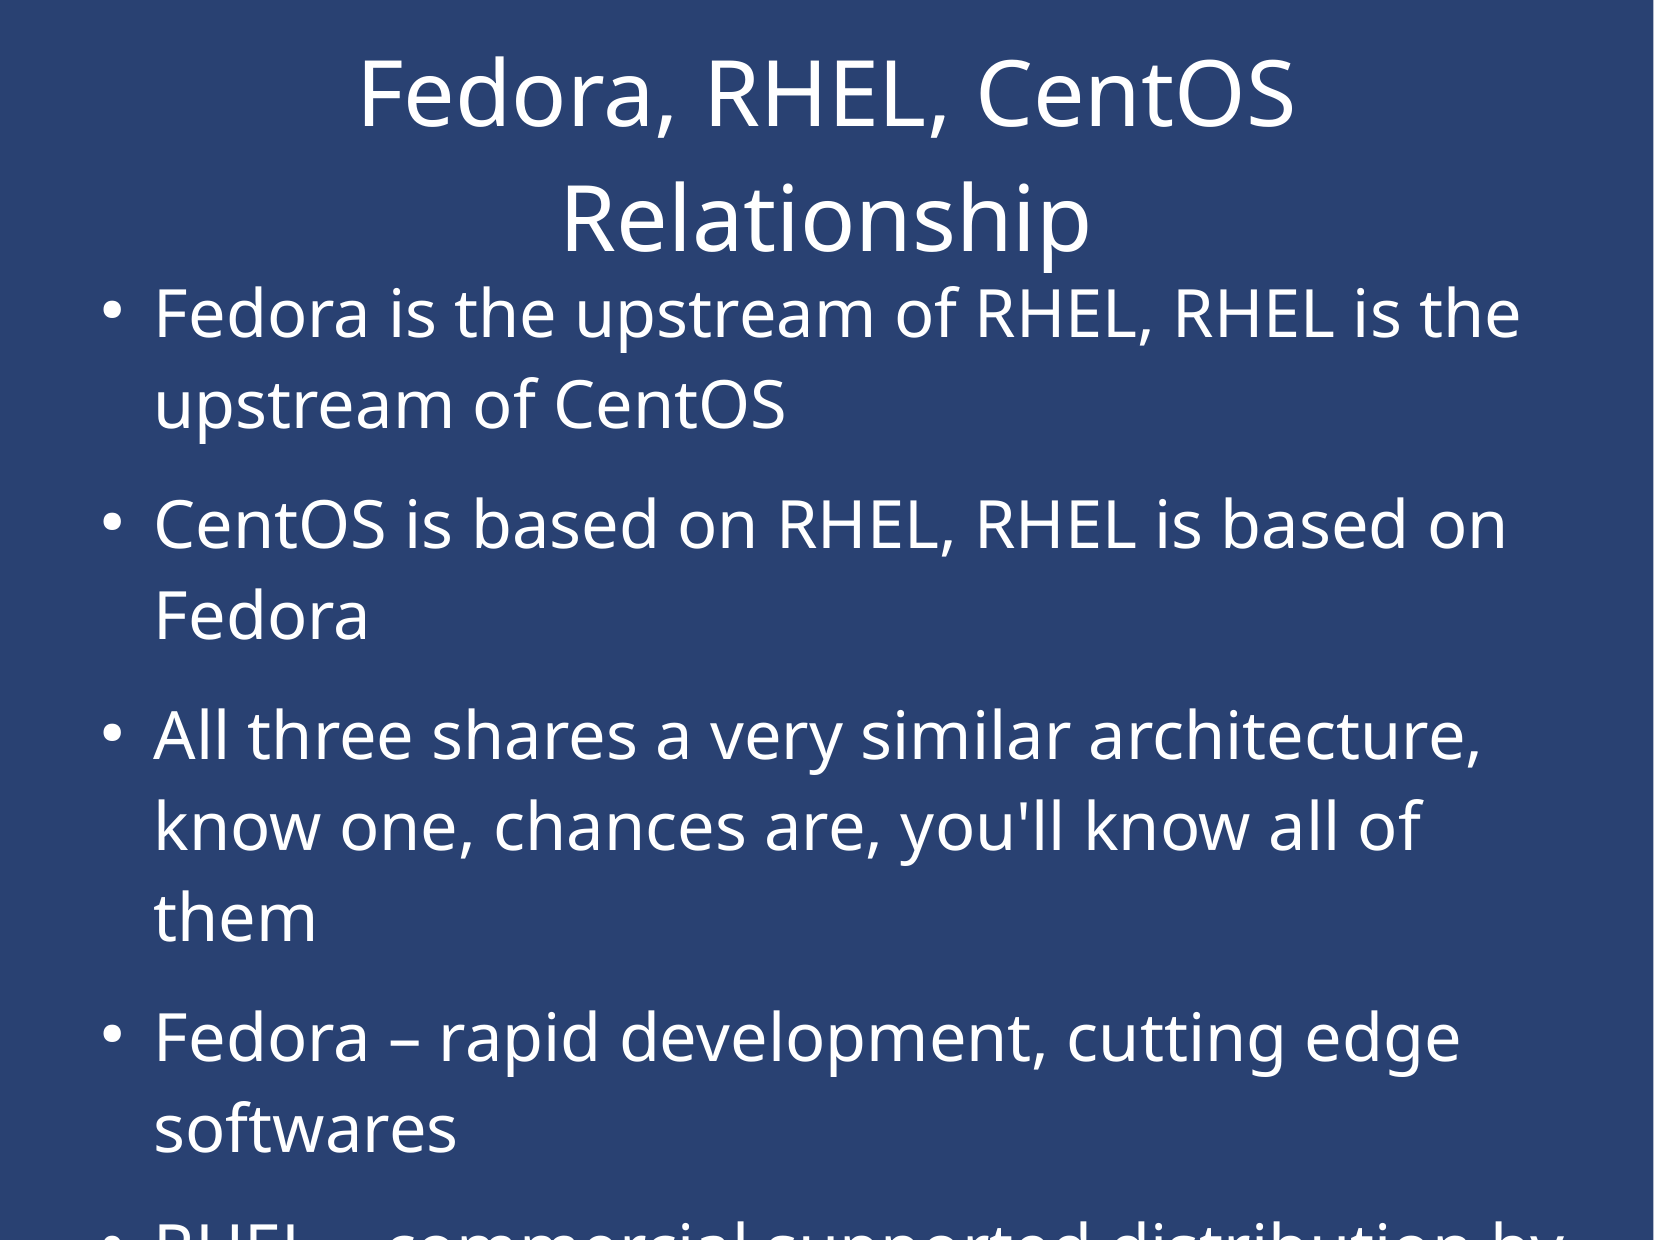

# Fedora, RHEL, CentOS Relationship
Fedora is the upstream of RHEL, RHEL is the upstream of CentOS
CentOS is based on RHEL, RHEL is based on Fedora
All three shares a very similar architecture, know one, chances are, you'll know all of them
Fedora – rapid development, cutting edge softwares
RHEL – commercial supported distribution by RH
CentOS – RHEL, without the branding, without the support option, binary compatible with RHEL